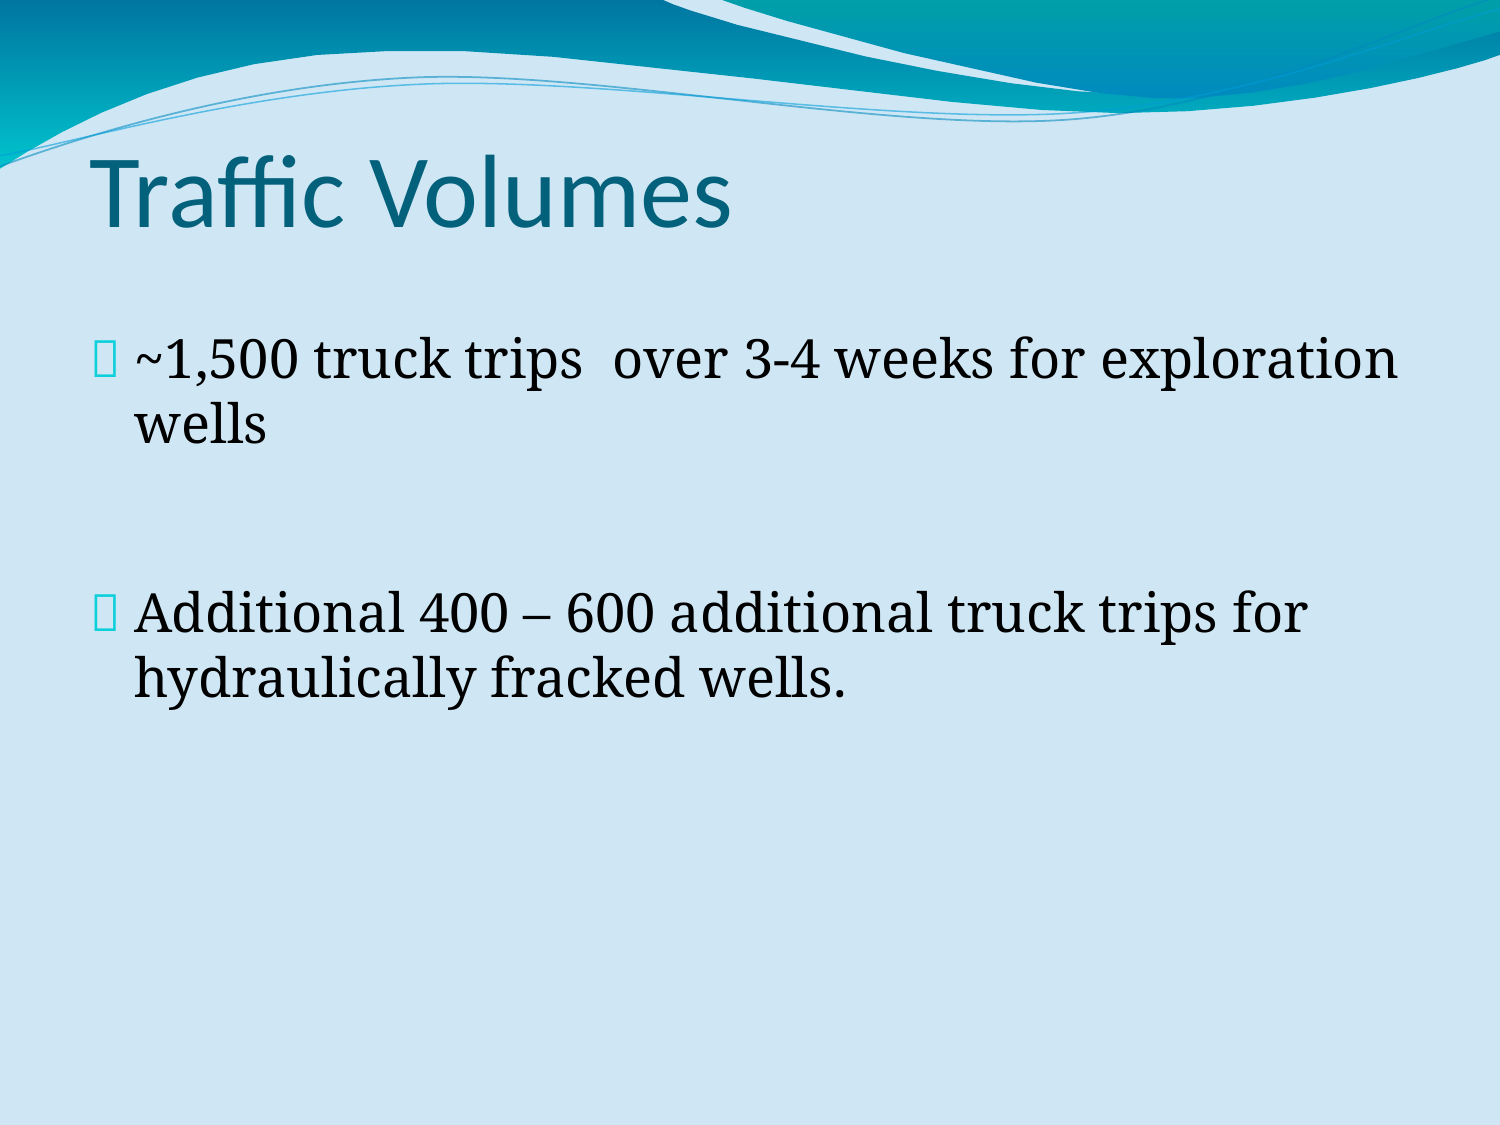

# Traffic Volumes
~1,500 truck trips over 3-4 weeks for exploration wells
Additional 400 – 600 additional truck trips for hydraulically fracked wells.